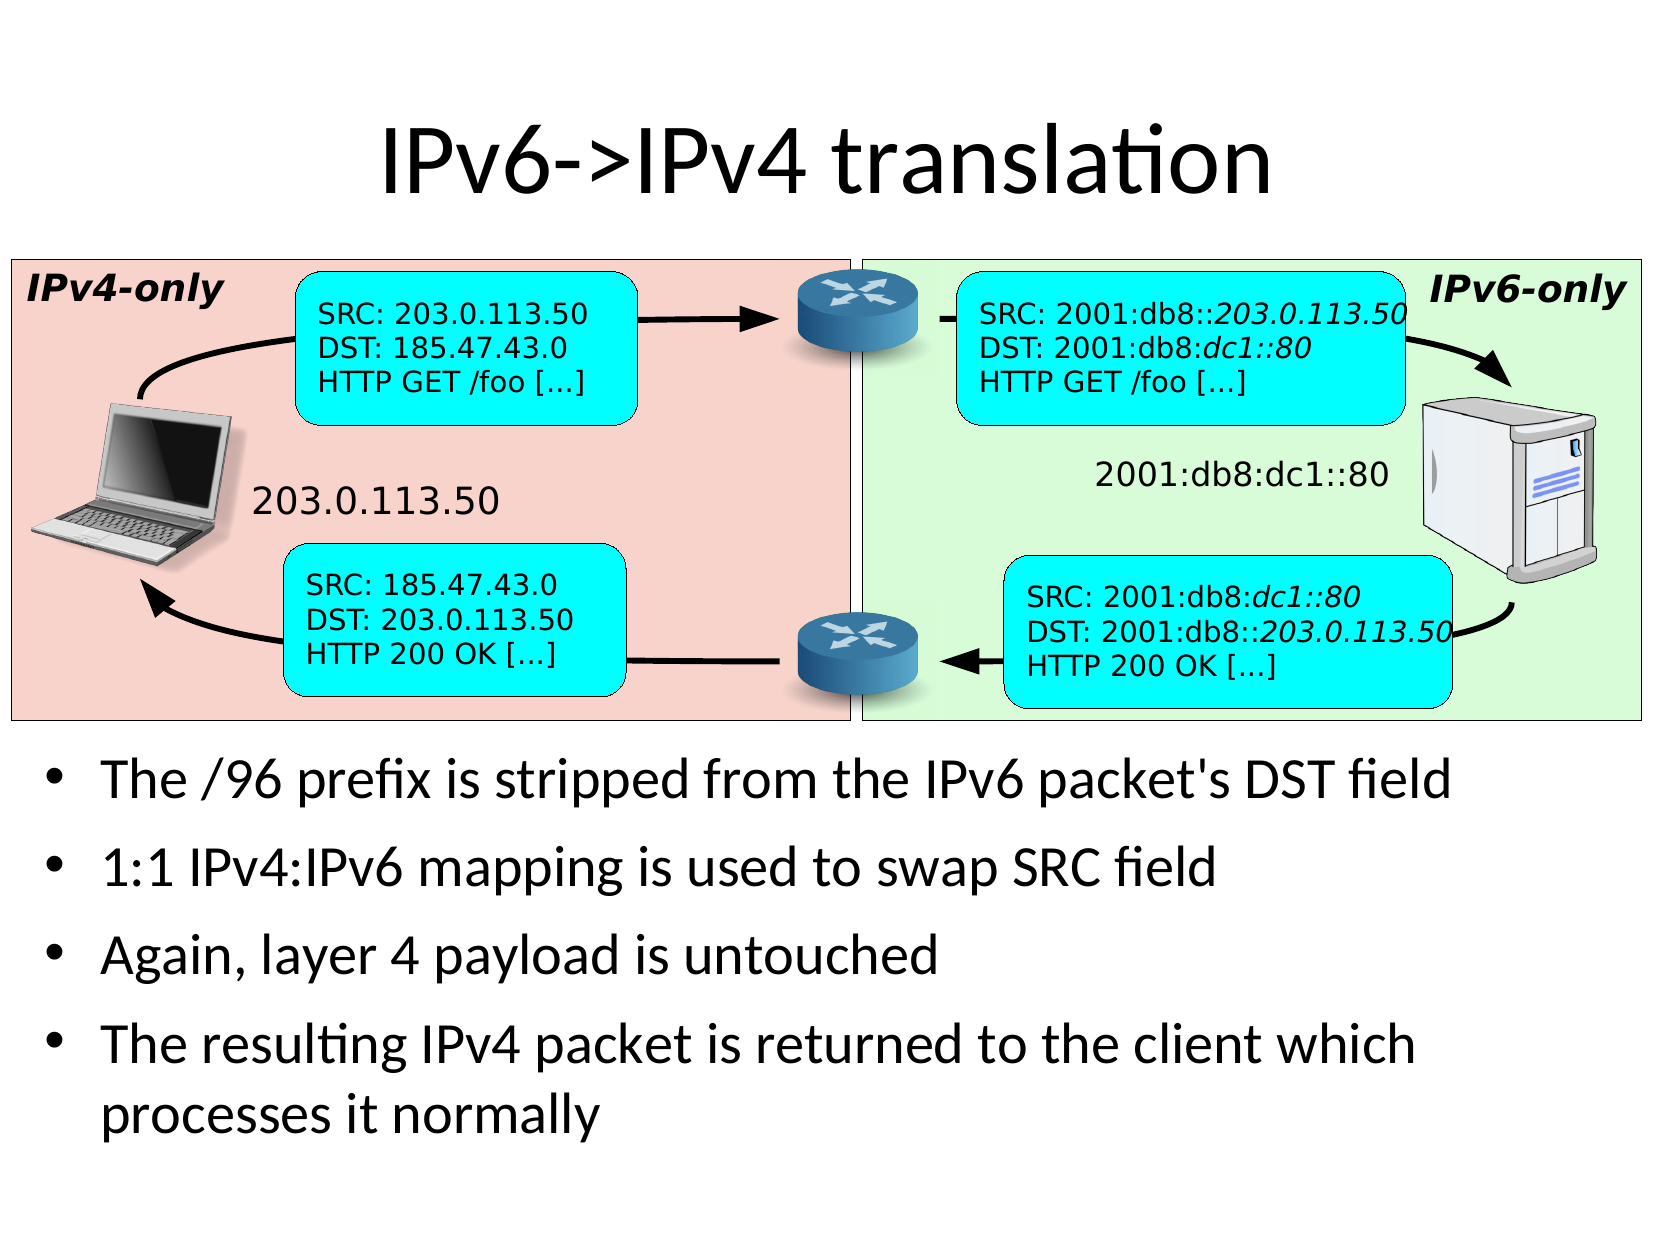

# IPv6->IPv4 translation
IPv4-only
IPv6-only
SRC: 203.0.113.50
DST: 185.47.43.0
HTTP GET /foo [...]
SRC: 2001:db8::203.0.113.50
DST: 2001:db8:dc1::80
HTTP GET /foo [...]
2001:db8:dc1::80
203.0.113.50
SRC: 185.47.43.0
DST: 203.0.113.50
HTTP 200 OK [...]
SRC: 2001:db8:dc1::80
DST: 2001:db8::203.0.113.50
HTTP 200 OK [...]
The /96 prefix is stripped from the IPv6 packet's DST field
1:1 IPv4:IPv6 mapping is used to swap SRC field
Again, layer 4 payload is untouched
The resulting IPv4 packet is returned to the client which processes it normally